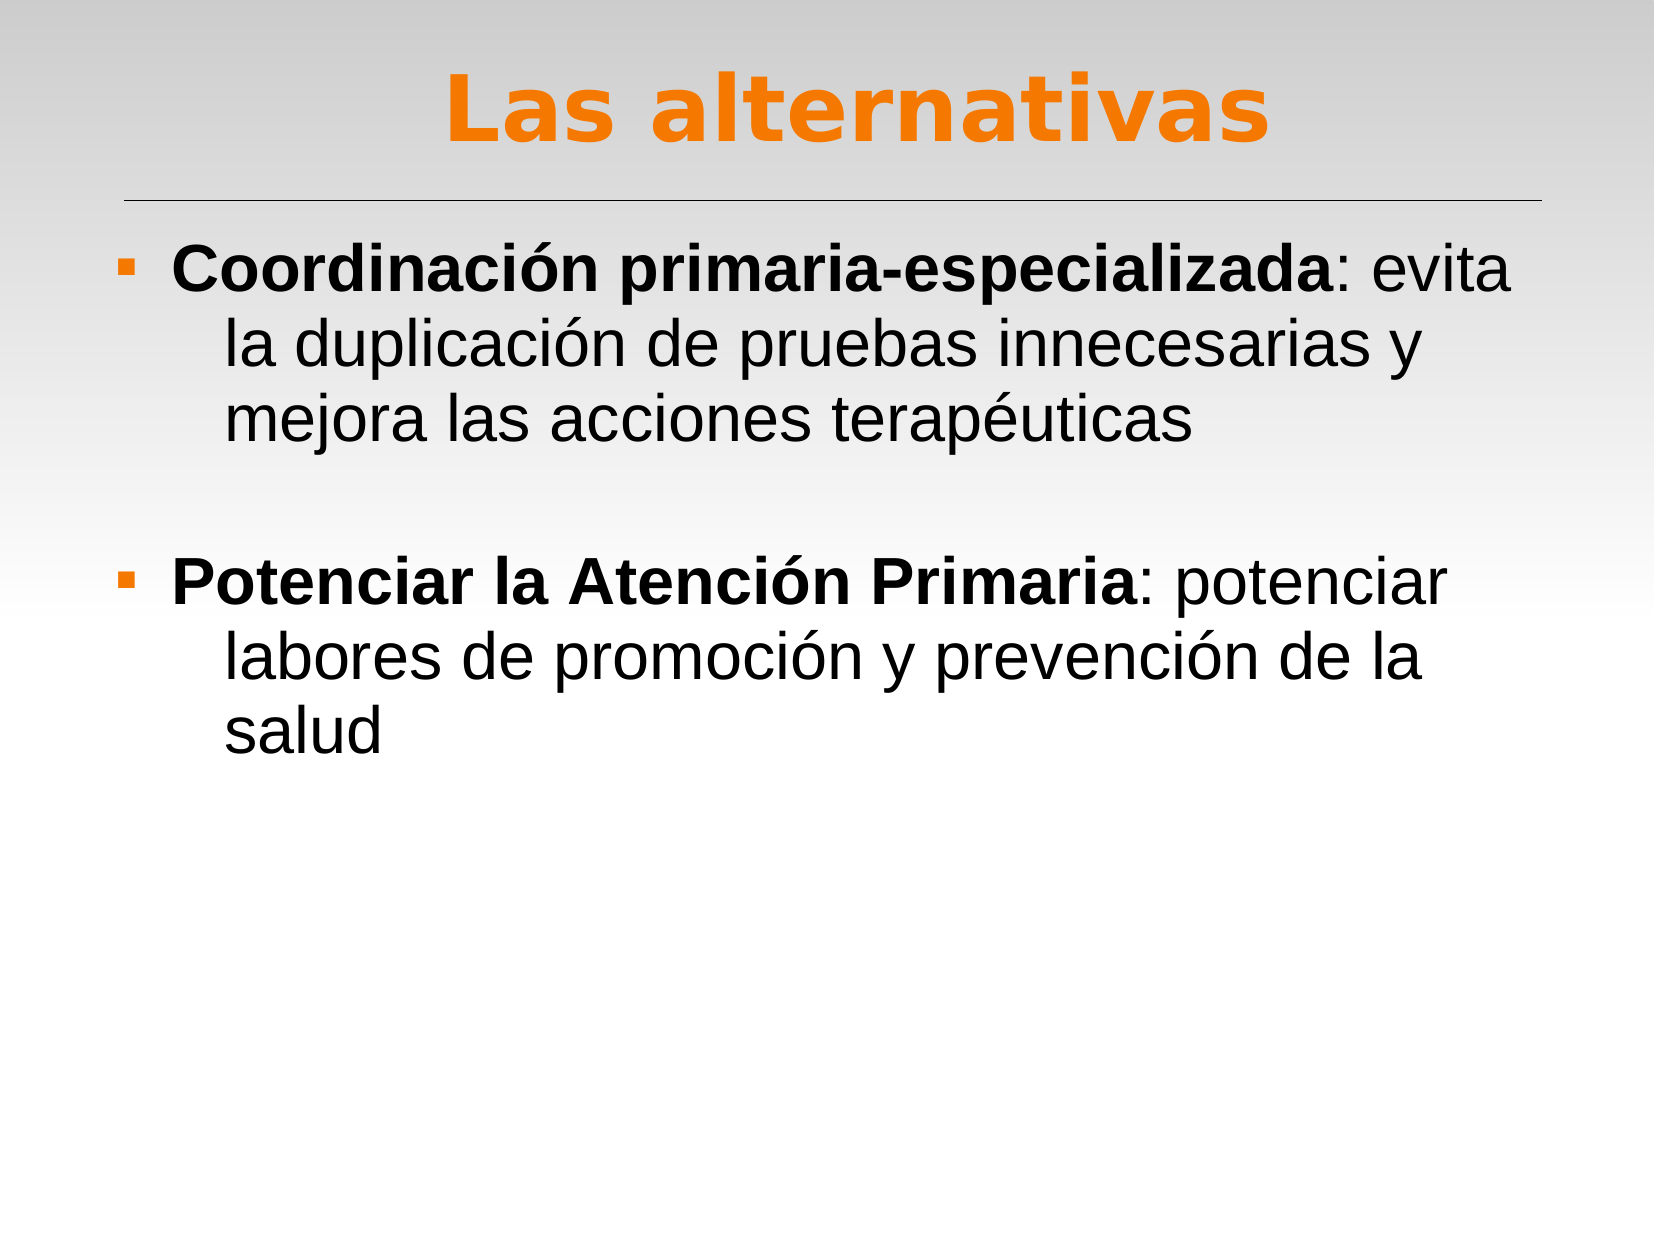

#
Las alternativas
Coordinación primaria-especializada: evita la duplicación de pruebas innecesarias y mejora las acciones terapéuticas
Potenciar la Atención Primaria: potenciar labores de promoción y prevención de la salud